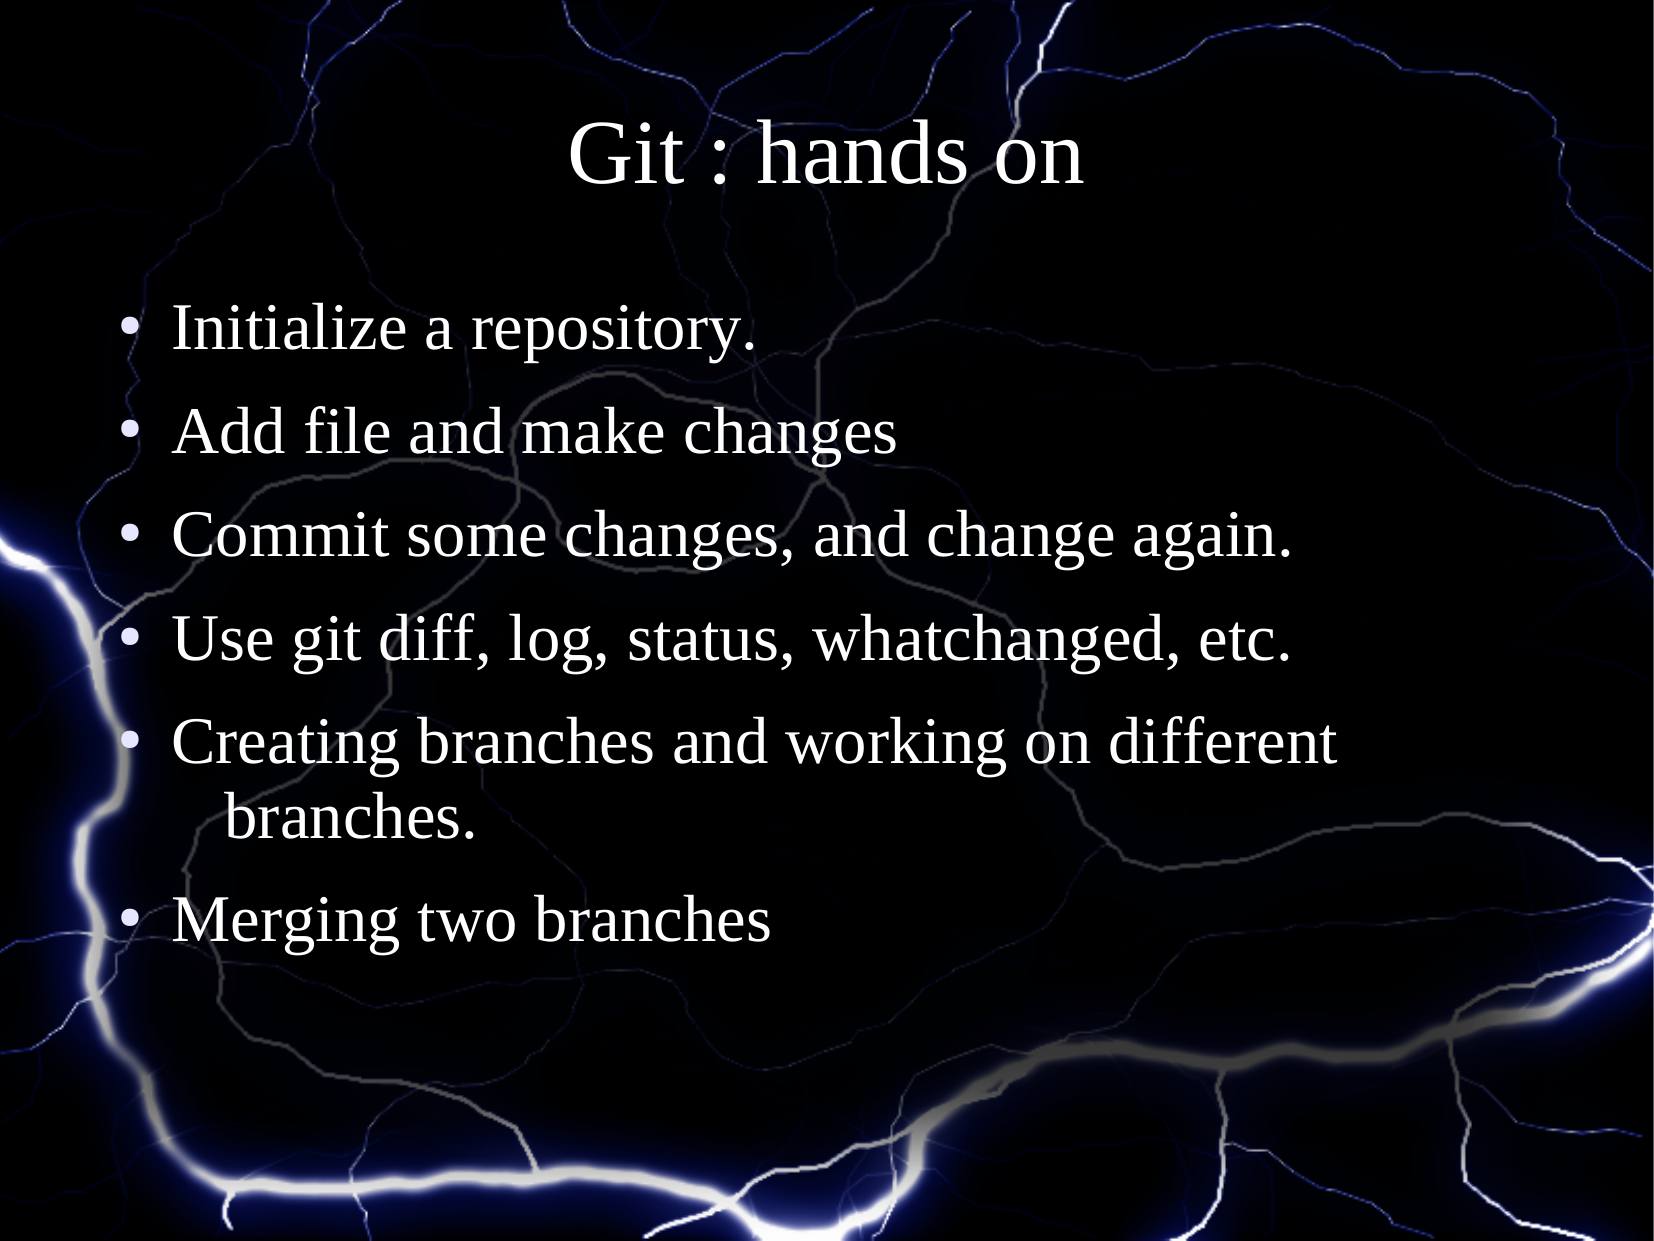

# Git : hands on
Initialize a repository.
Add file and make changes
Commit some changes, and change again.
Use git diff, log, status, whatchanged, etc.
Creating branches and working on different branches.
Merging two branches